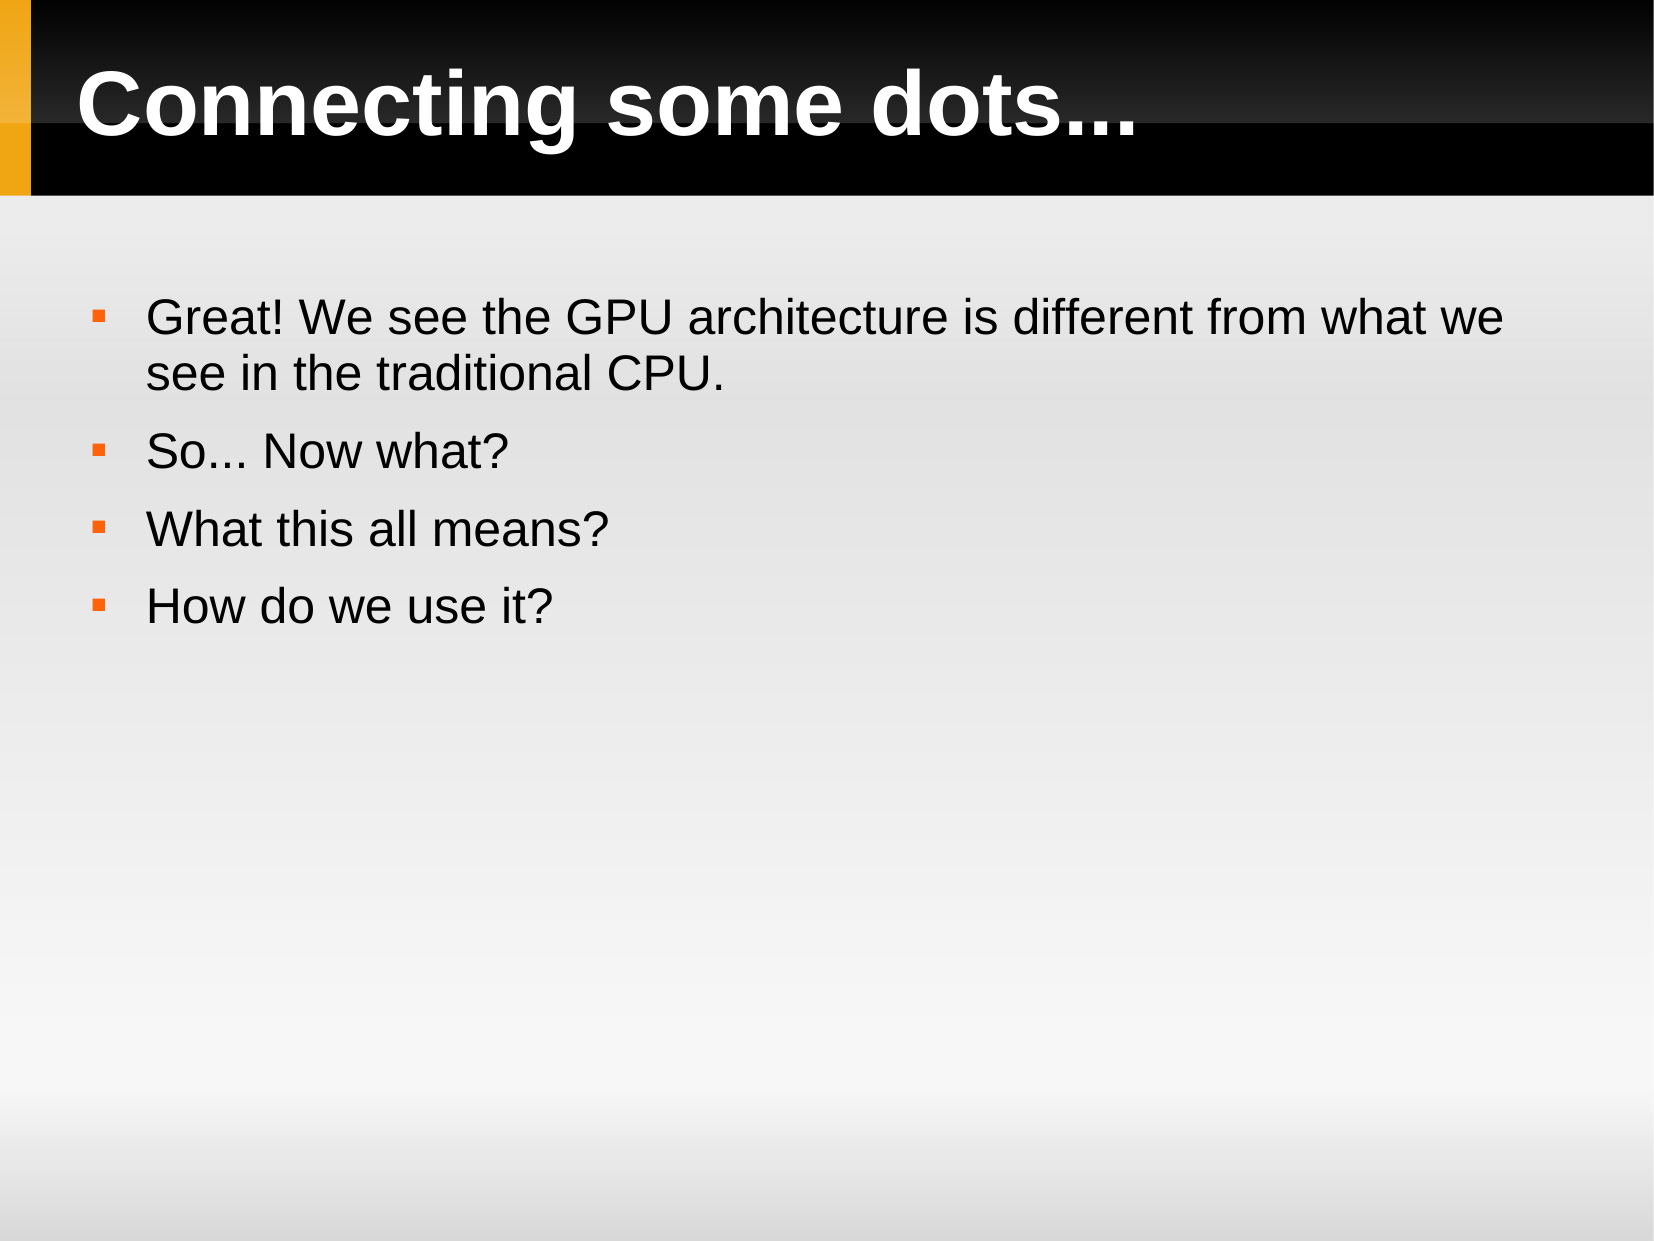

# Connecting some dots...
Great! We see the GPU architecture is different from what we see in the traditional CPU.
So... Now what?
What this all means?
How do we use it?